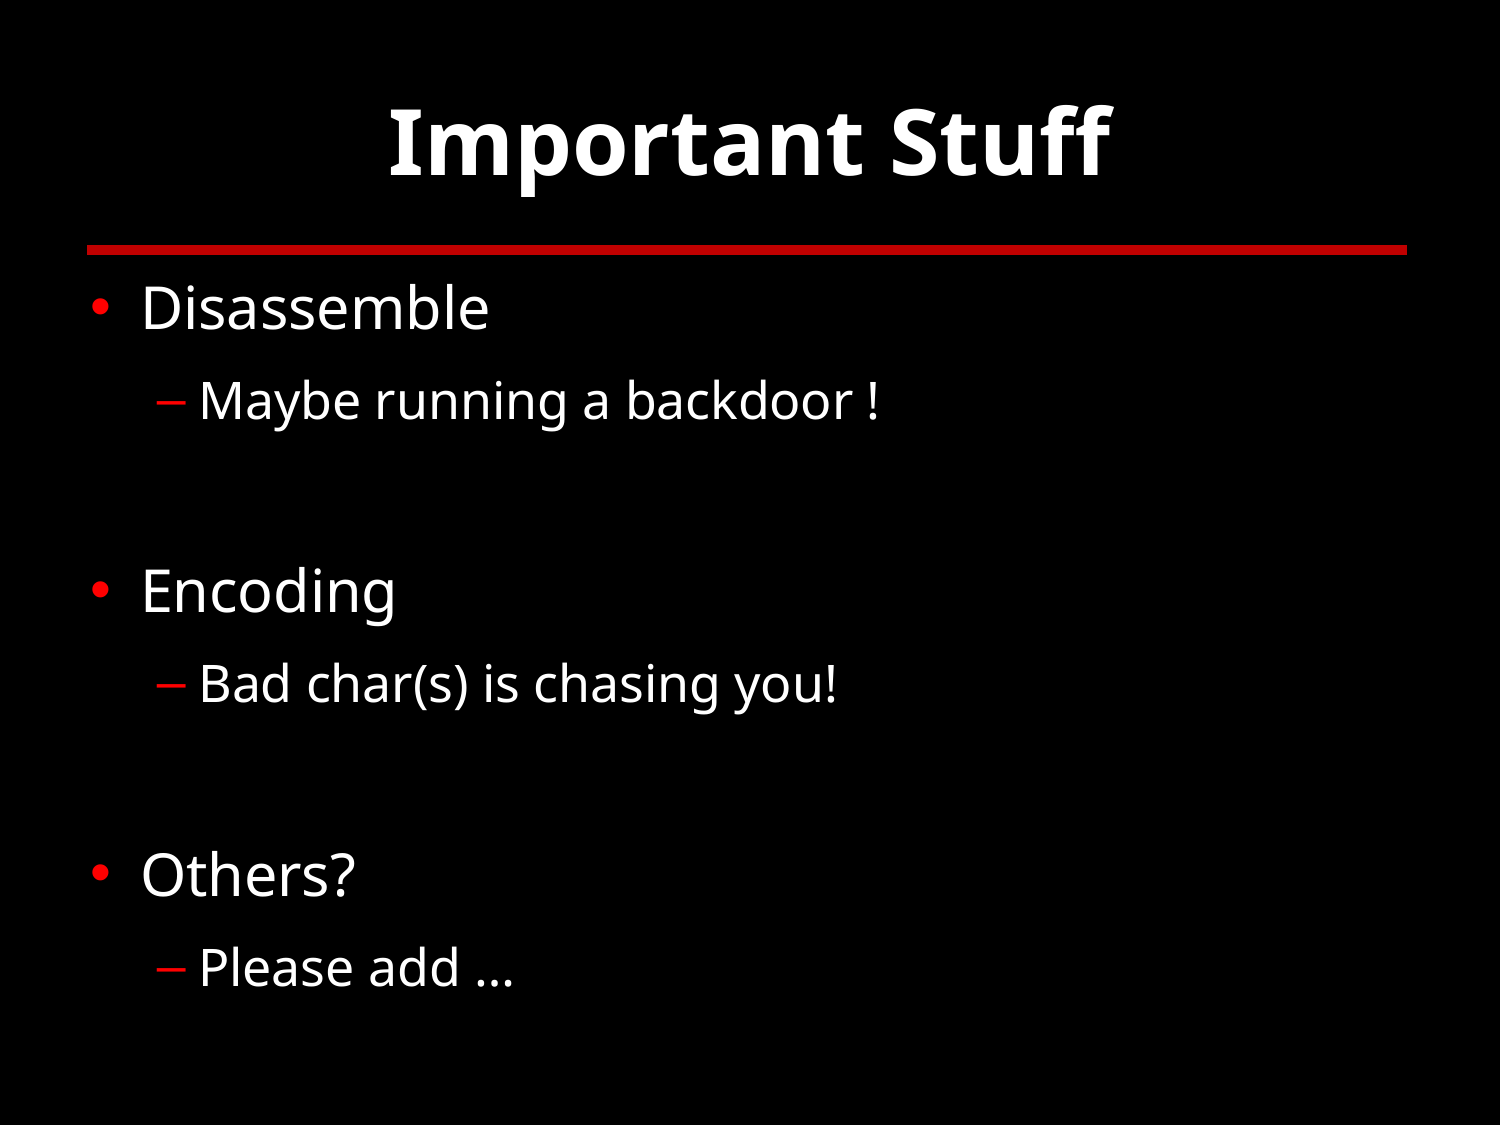

# Important Stuff
Disassemble
Maybe running a backdoor !
Encoding
Bad char(s) is chasing you!
Others?
Please add …